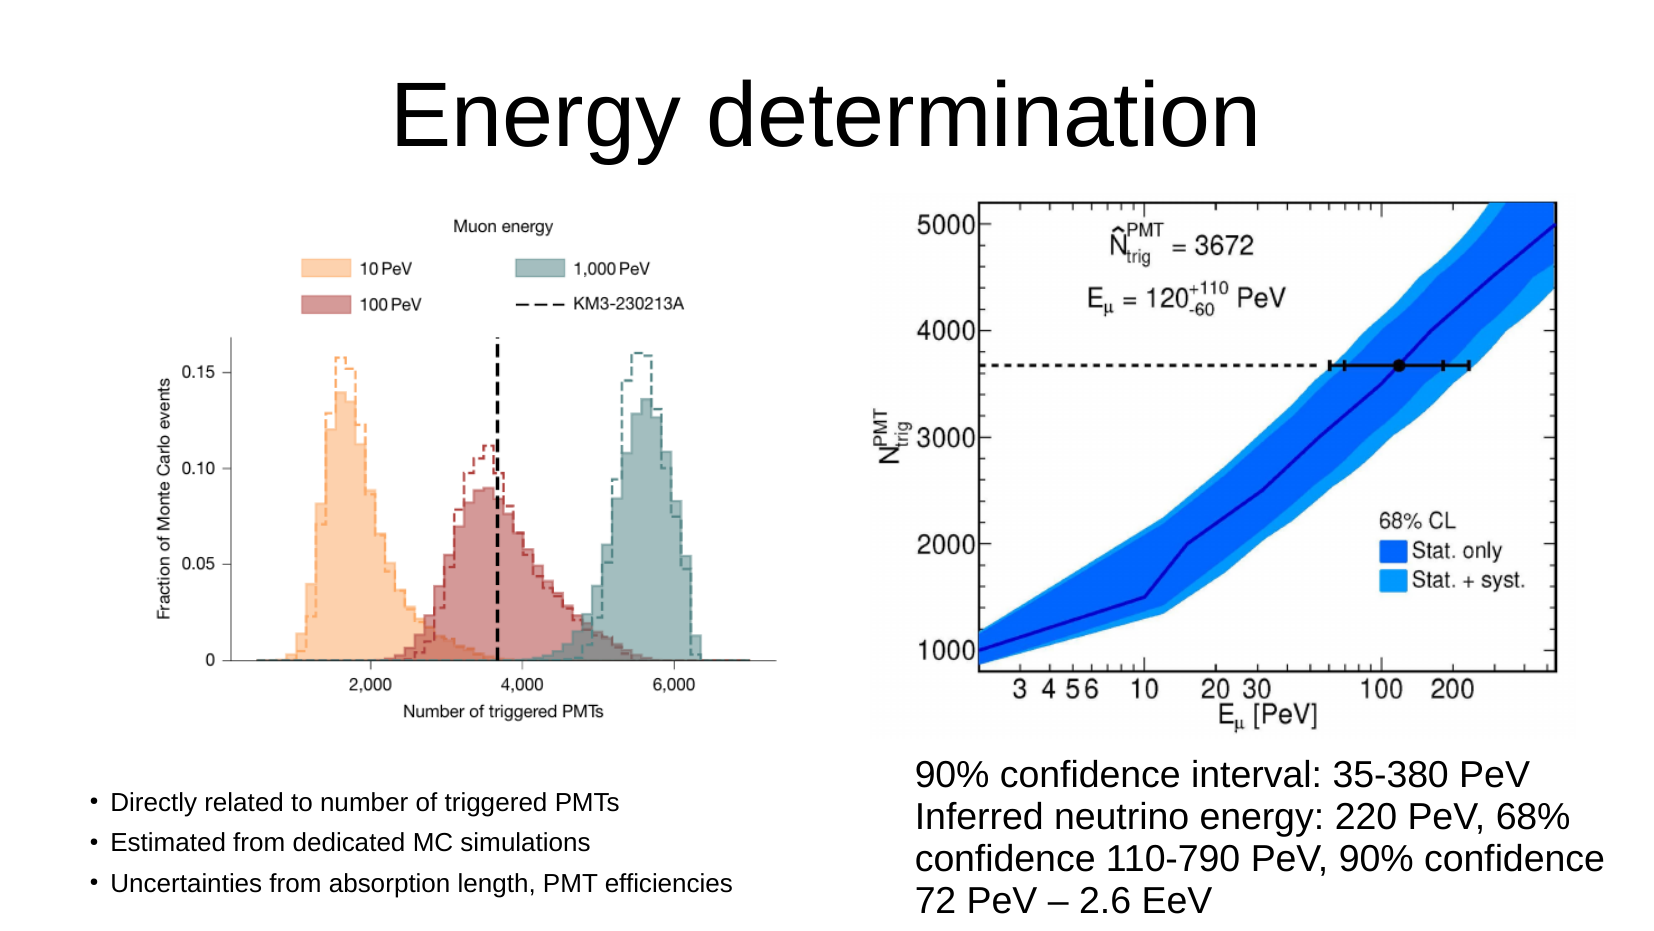

# Energy determination
90% confidence interval: 35-380 PeV
Inferred neutrino energy: 220 PeV, 68% confidence 110-790 PeV, 90% confidence 72 PeV – 2.6 EeV
Directly related to number of triggered PMTs
Estimated from dedicated MC simulations
Uncertainties from absorption length, PMT efficiencies